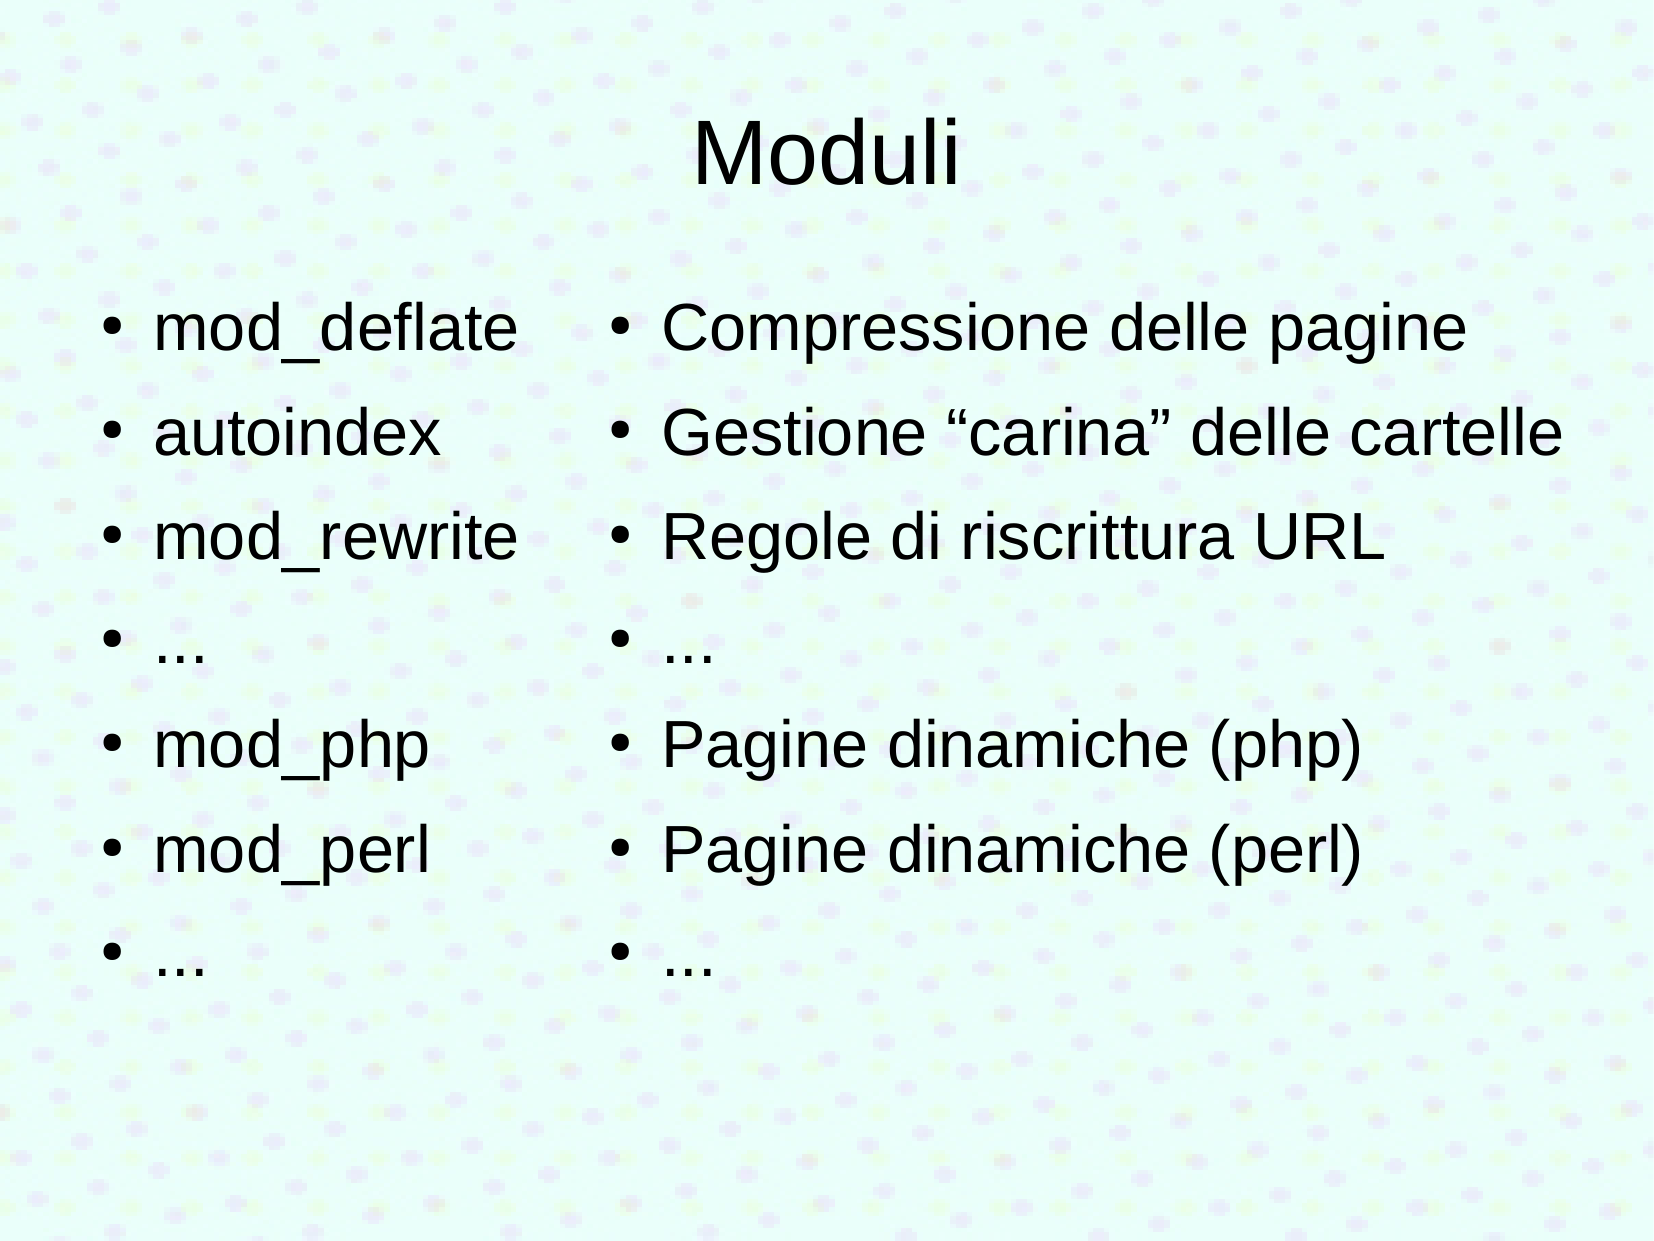

# Moduli
mod_deflate
autoindex
mod_rewrite
...
mod_php
mod_perl
...
Compressione delle pagine
Gestione “carina” delle cartelle
Regole di riscrittura URL
...
Pagine dinamiche (php)
Pagine dinamiche (perl)
...